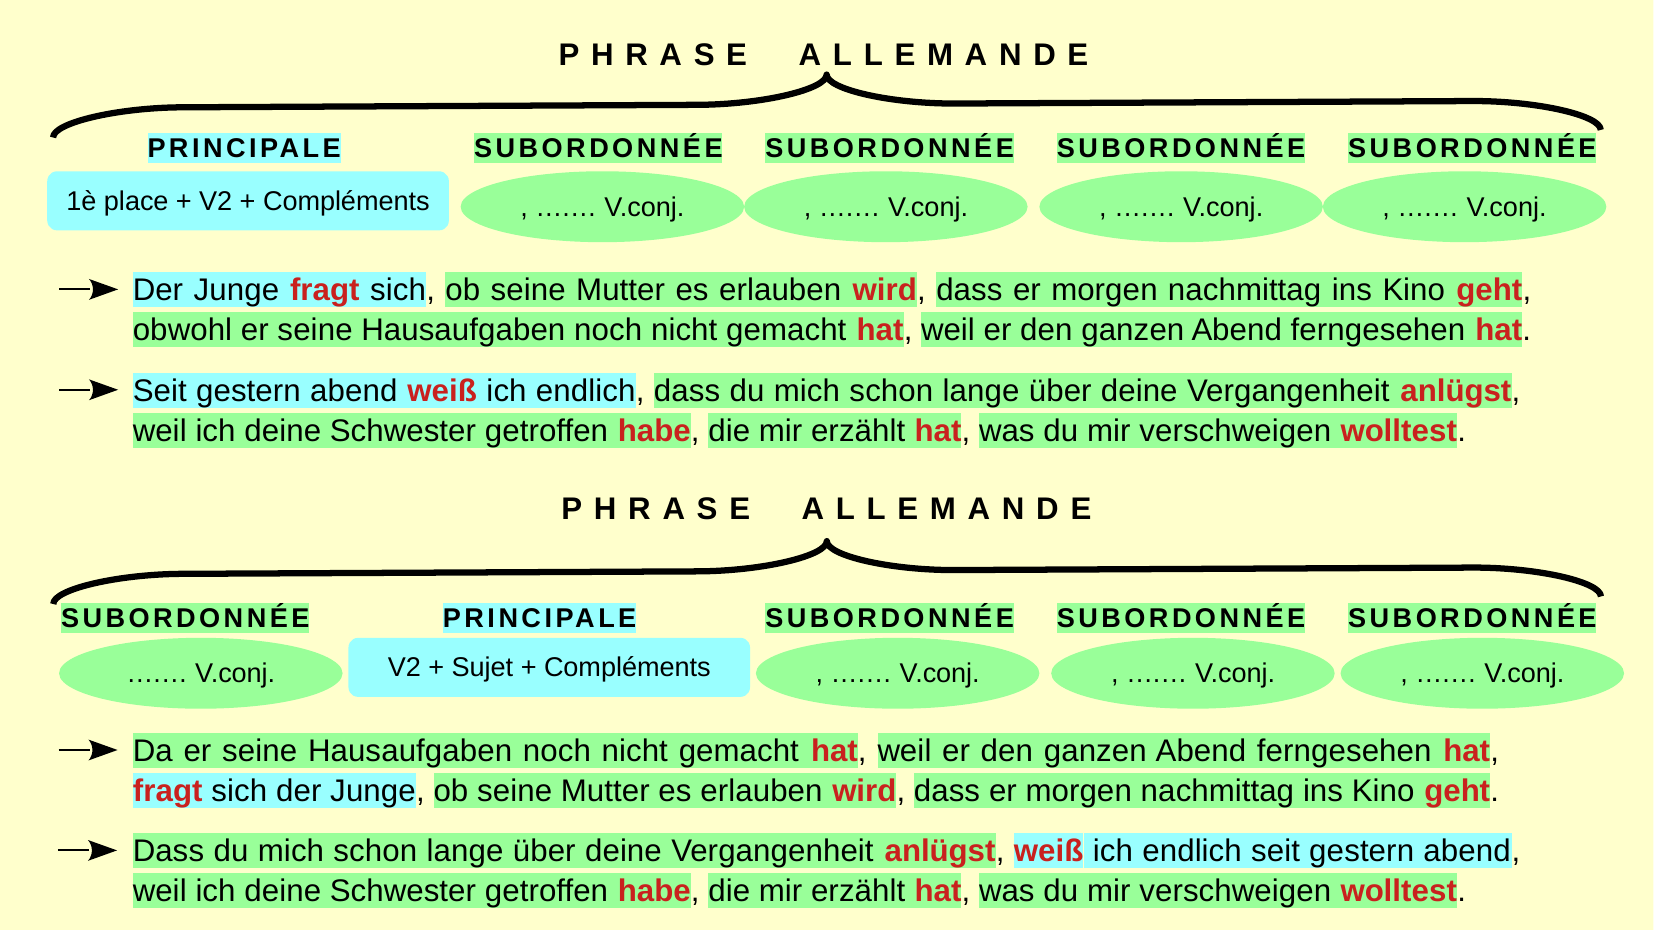

PHRASE ALLEMANDE
| PRINCIPALE | SUBORDONNÉE | SUBORDONNÉE | SUBORDONNÉE | SUBORDONNÉE |
| --- | --- | --- | --- | --- |
| | | | | |
1è place + V2 + Compléments
, ….… V.conj.
, ….… V.conj.
, ….… V.conj.
, ….… V.conj.
Der Junge fragt sich, ob seine Mutter es erlauben wird, dass er morgen nachmittag ins Kino geht, obwohl er seine Hausaufgaben noch nicht gemacht hat, weil er den ganzen Abend ferngesehen hat.
Seit gestern abend weiß ich endlich, dass du mich schon lange über deine Vergangenheit anlügst, weil ich deine Schwester getroffen habe, die mir erzählt hat, was du mir verschweigen wolltest.
PHRASE ALLEMANDE
| SUBORDONNÉE | PRINCIPALE | SUBORDONNÉE | SUBORDONNÉE | SUBORDONNÉE |
| --- | --- | --- | --- | --- |
| | | | | |
….… V.conj.
V2 + Sujet + Compléments
, ….… V.conj.
, ….… V.conj.
, ….… V.conj.
Da er seine Hausaufgaben noch nicht gemacht hat, weil er den ganzen Abend ferngesehen hat, fragt sich der Junge, ob seine Mutter es erlauben wird, dass er morgen nachmittag ins Kino geht.
Dass du mich schon lange über deine Vergangenheit anlügst, weiß ich endlich seit gestern abend, weil ich deine Schwester getroffen habe, die mir erzählt hat, was du mir verschweigen wolltest.